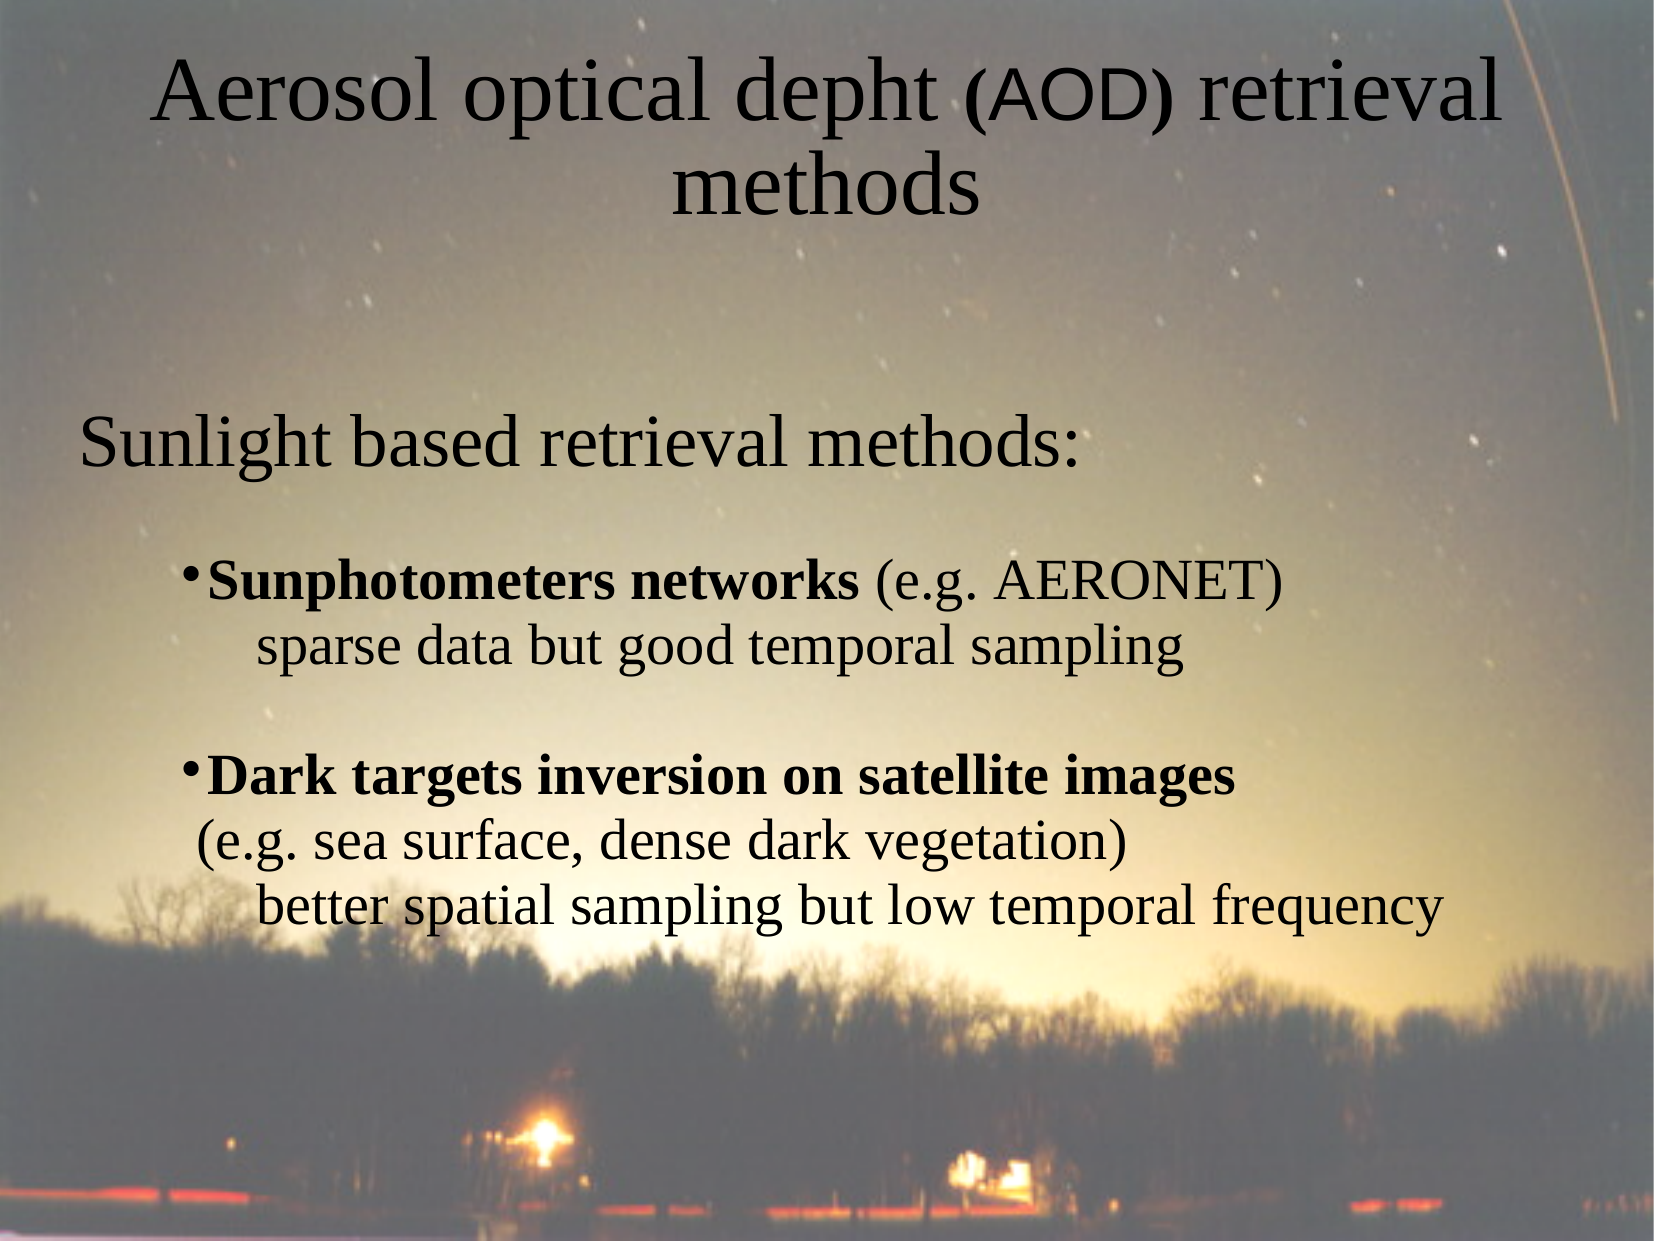

# Aerosol optical depht (AOD) retrieval methods
Sunlight based retrieval methods:
Sunphotometers networks (e.g. AERONET)
	sparse data but good temporal sampling
Dark targets inversion on satellite images
 (e.g. sea surface, dense dark vegetation)
	better spatial sampling but low temporal frequency